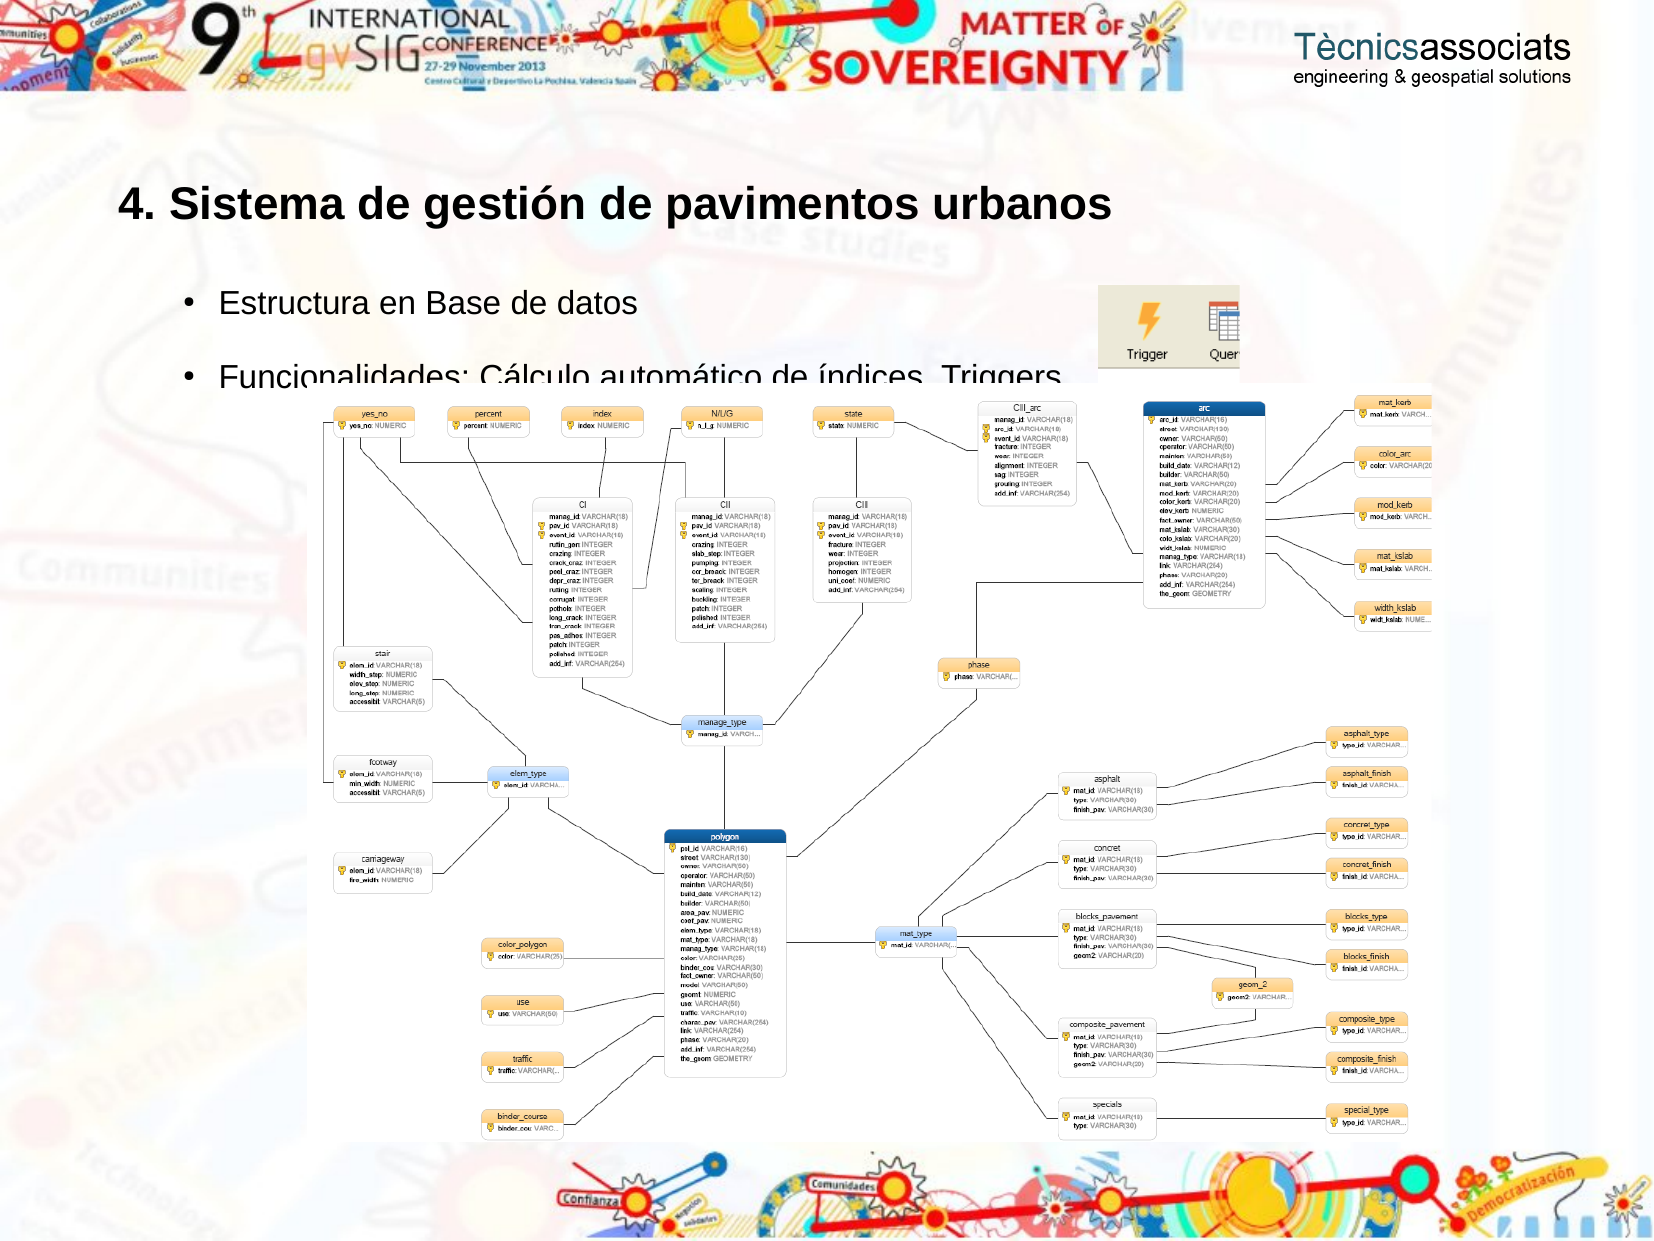

4. Sistema de gestión de pavimentos urbanos
Estructura en Base de datos
Funcionalidades: Cálculo automático de índices. Triggers